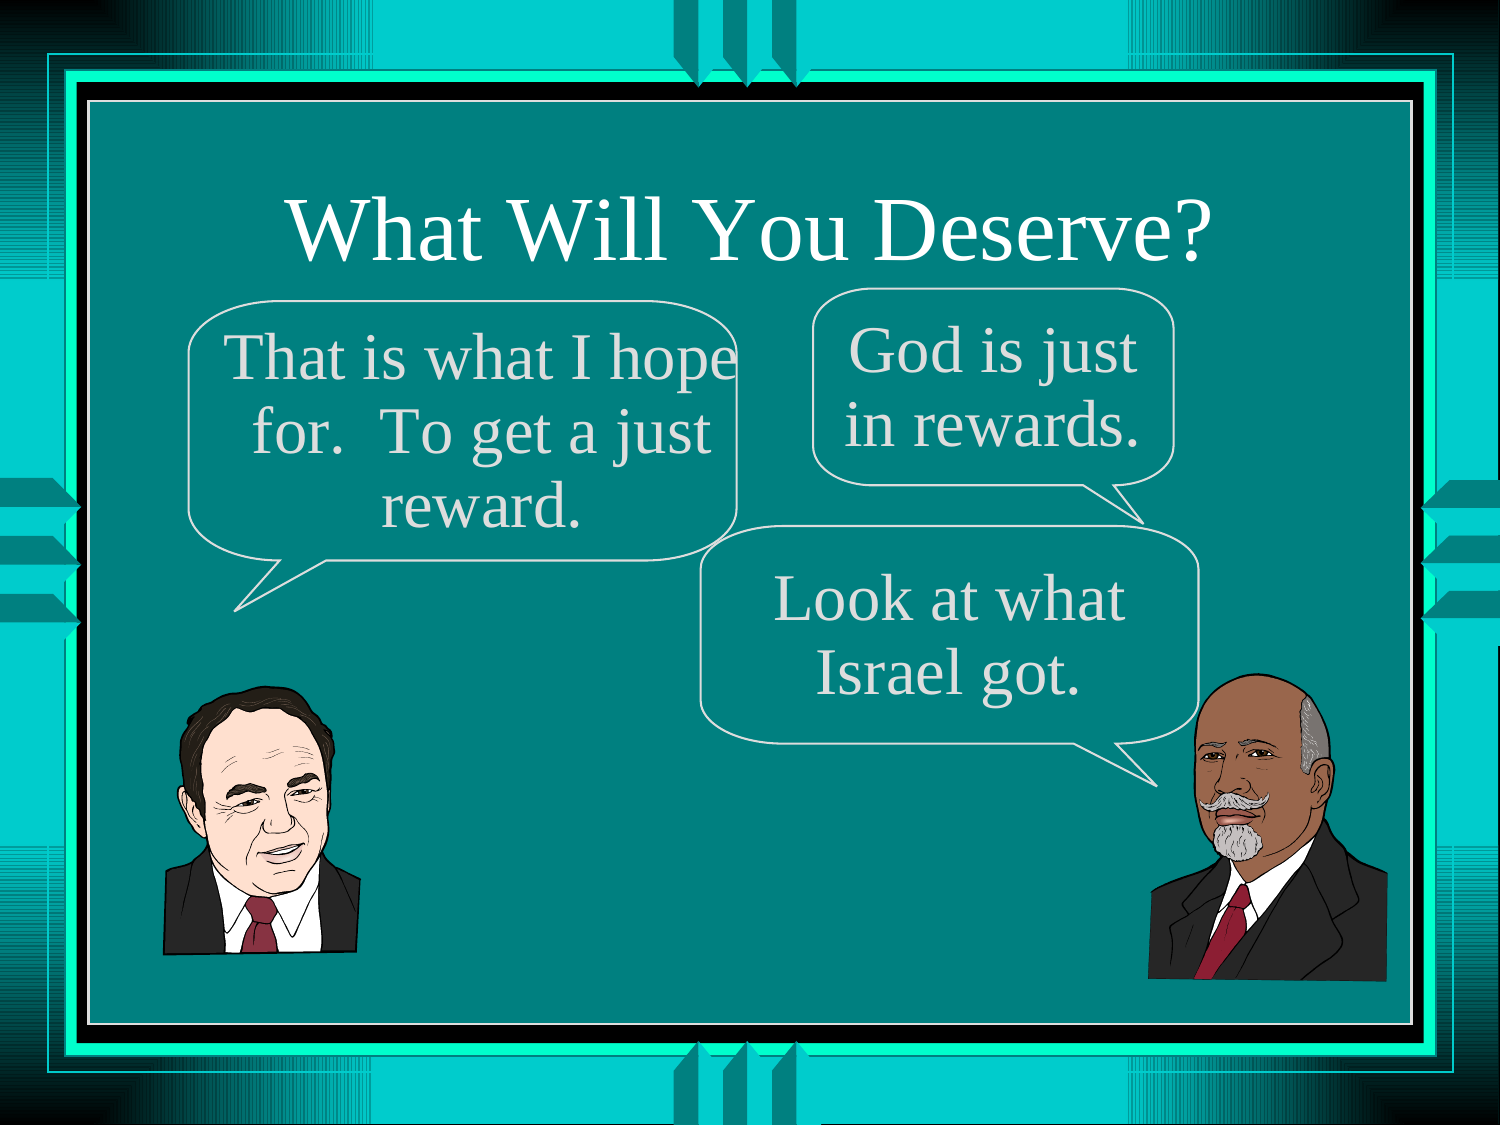

# What Will You Deserve?
God is just
in rewards.
That is what I hope
for. To get a just
reward.
Look at what
Israel got.